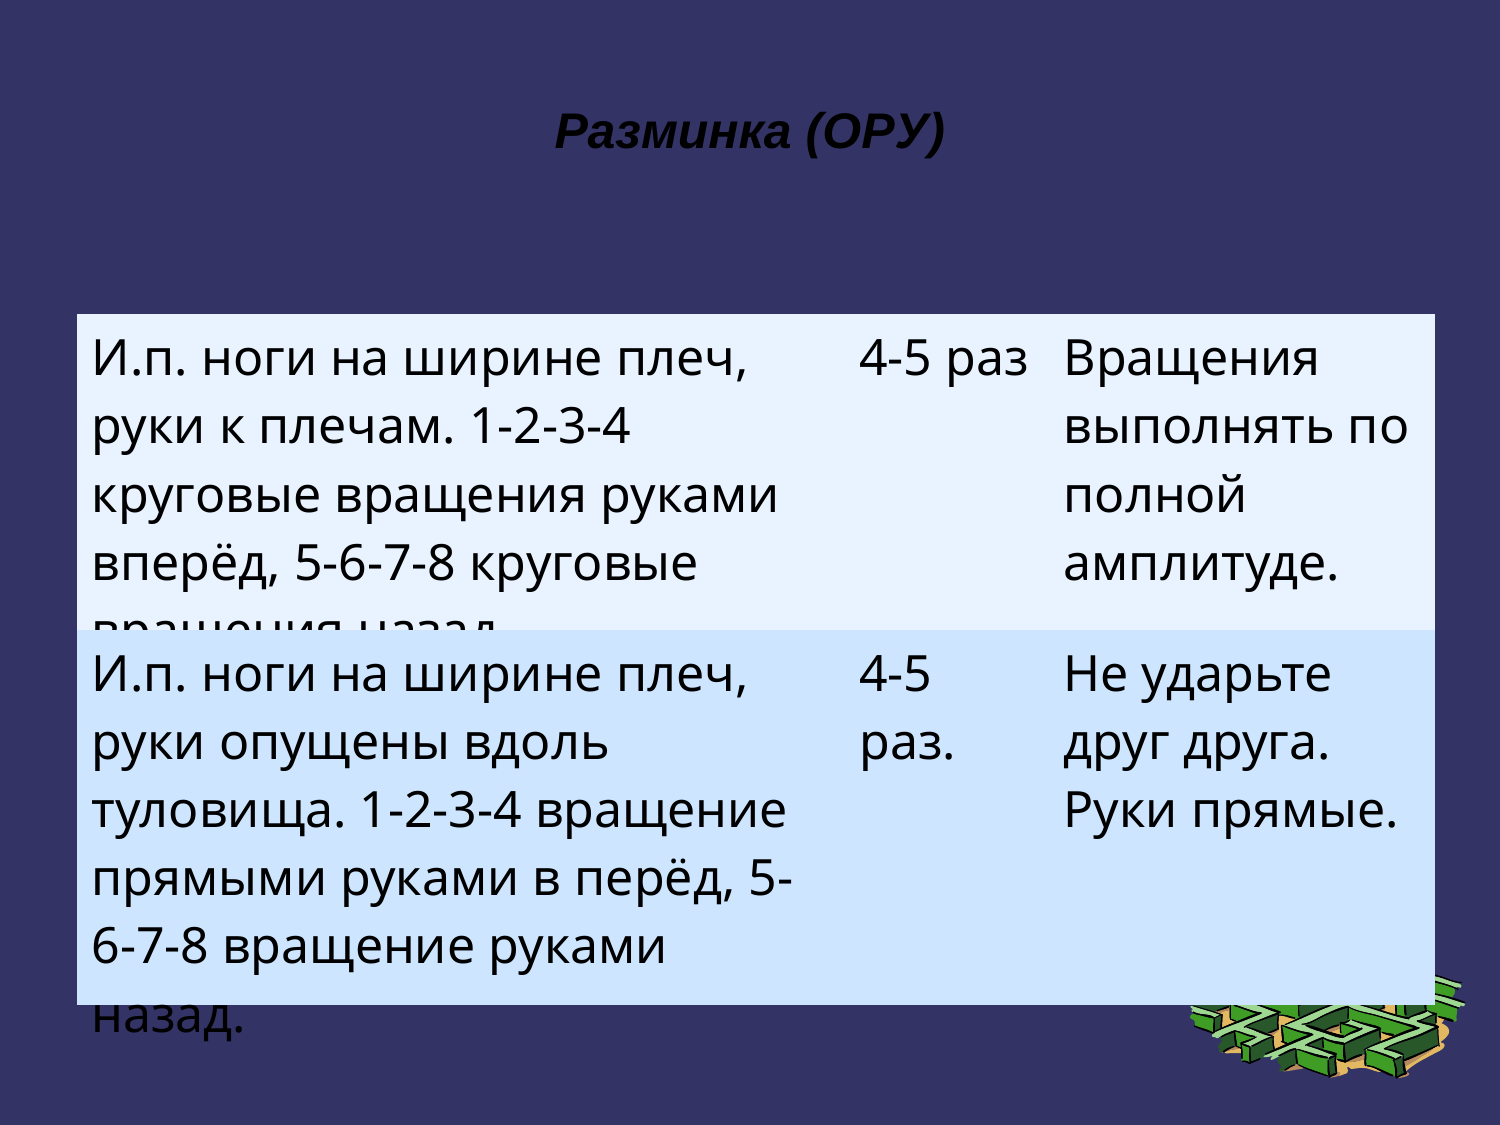

# Разминка (ОРУ)
| И.п. ноги на ширине плеч, руки к плечам. 1-2-3-4 круговые вращения руками вперёд, 5-6-7-8 круговые вращения назад. | 4-5 раз | Вращения выполнять по полной амплитуде. |
| --- | --- | --- |
| И.п. ноги на ширине плеч, руки опущены вдоль туловища. 1-2-3-4 вращение прямыми руками в перёд, 5-6-7-8 вращение руками назад. | 4-5 раз. | Не ударьте друг друга. Руки прямые. |